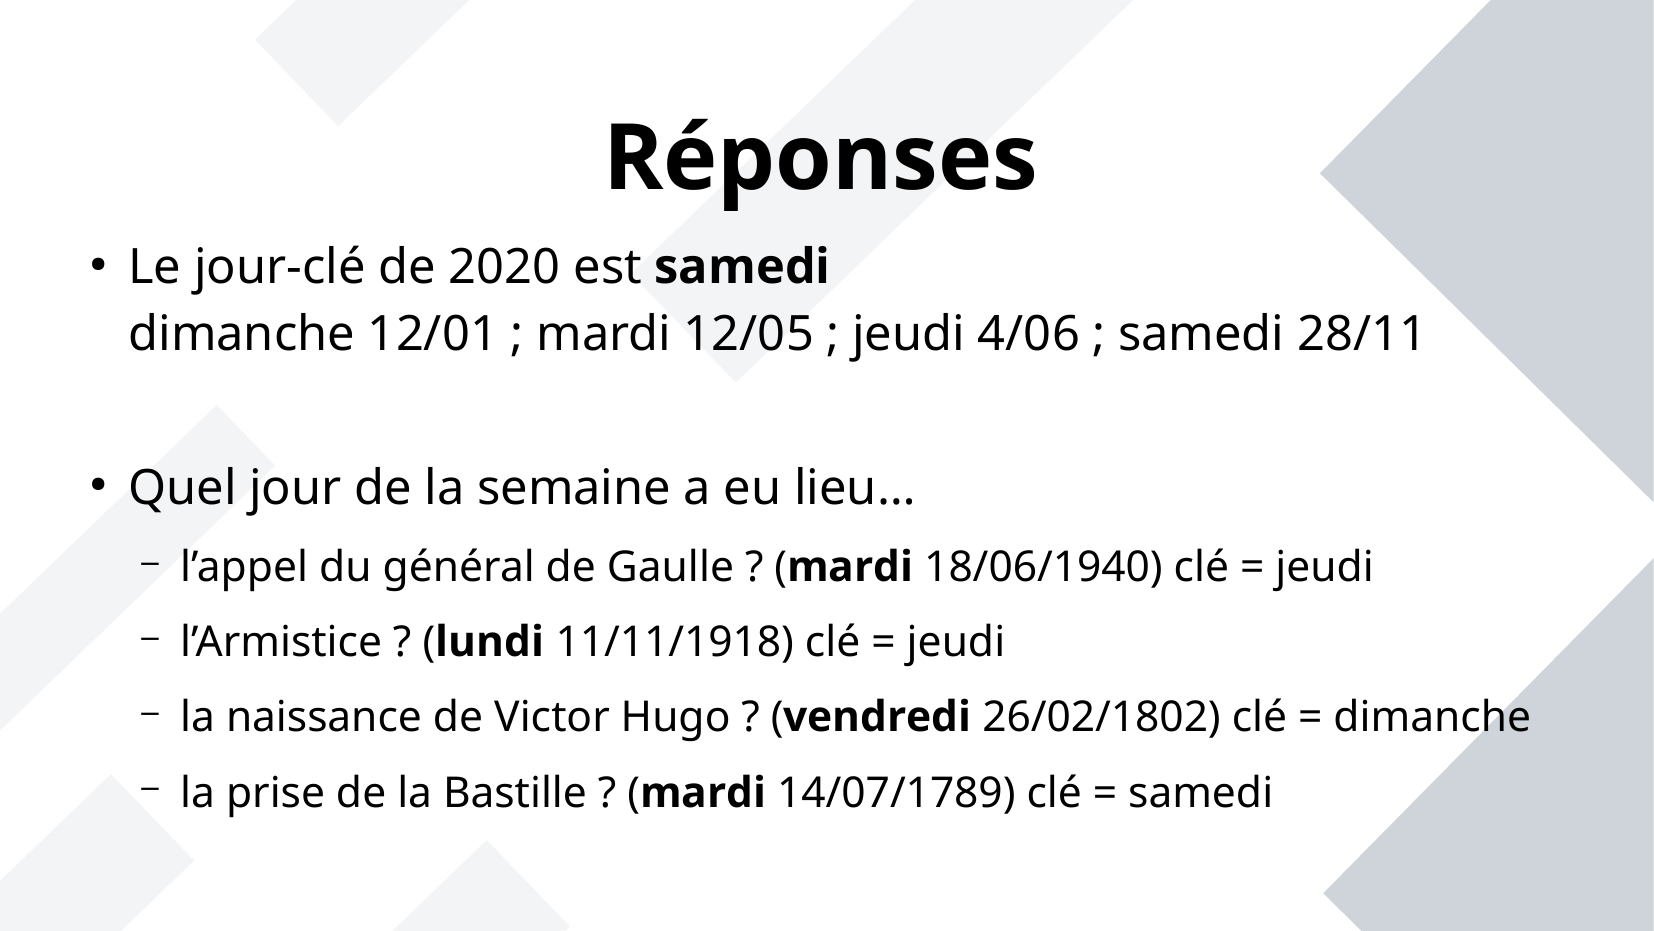

# Réponses
Le jour-clé de 2020 est samedi
dimanche 12/01 ; mardi 12/05 ; jeudi 4/06 ; samedi 28/11
Quel jour de la semaine a eu lieu…
l’appel du général de Gaulle ? (mardi 18/06/1940) clé = jeudi
l’Armistice ? (lundi 11/11/1918) clé = jeudi
la naissance de Victor Hugo ? (vendredi 26/02/1802) clé = dimanche
la prise de la Bastille ? (mardi 14/07/1789) clé = samedi